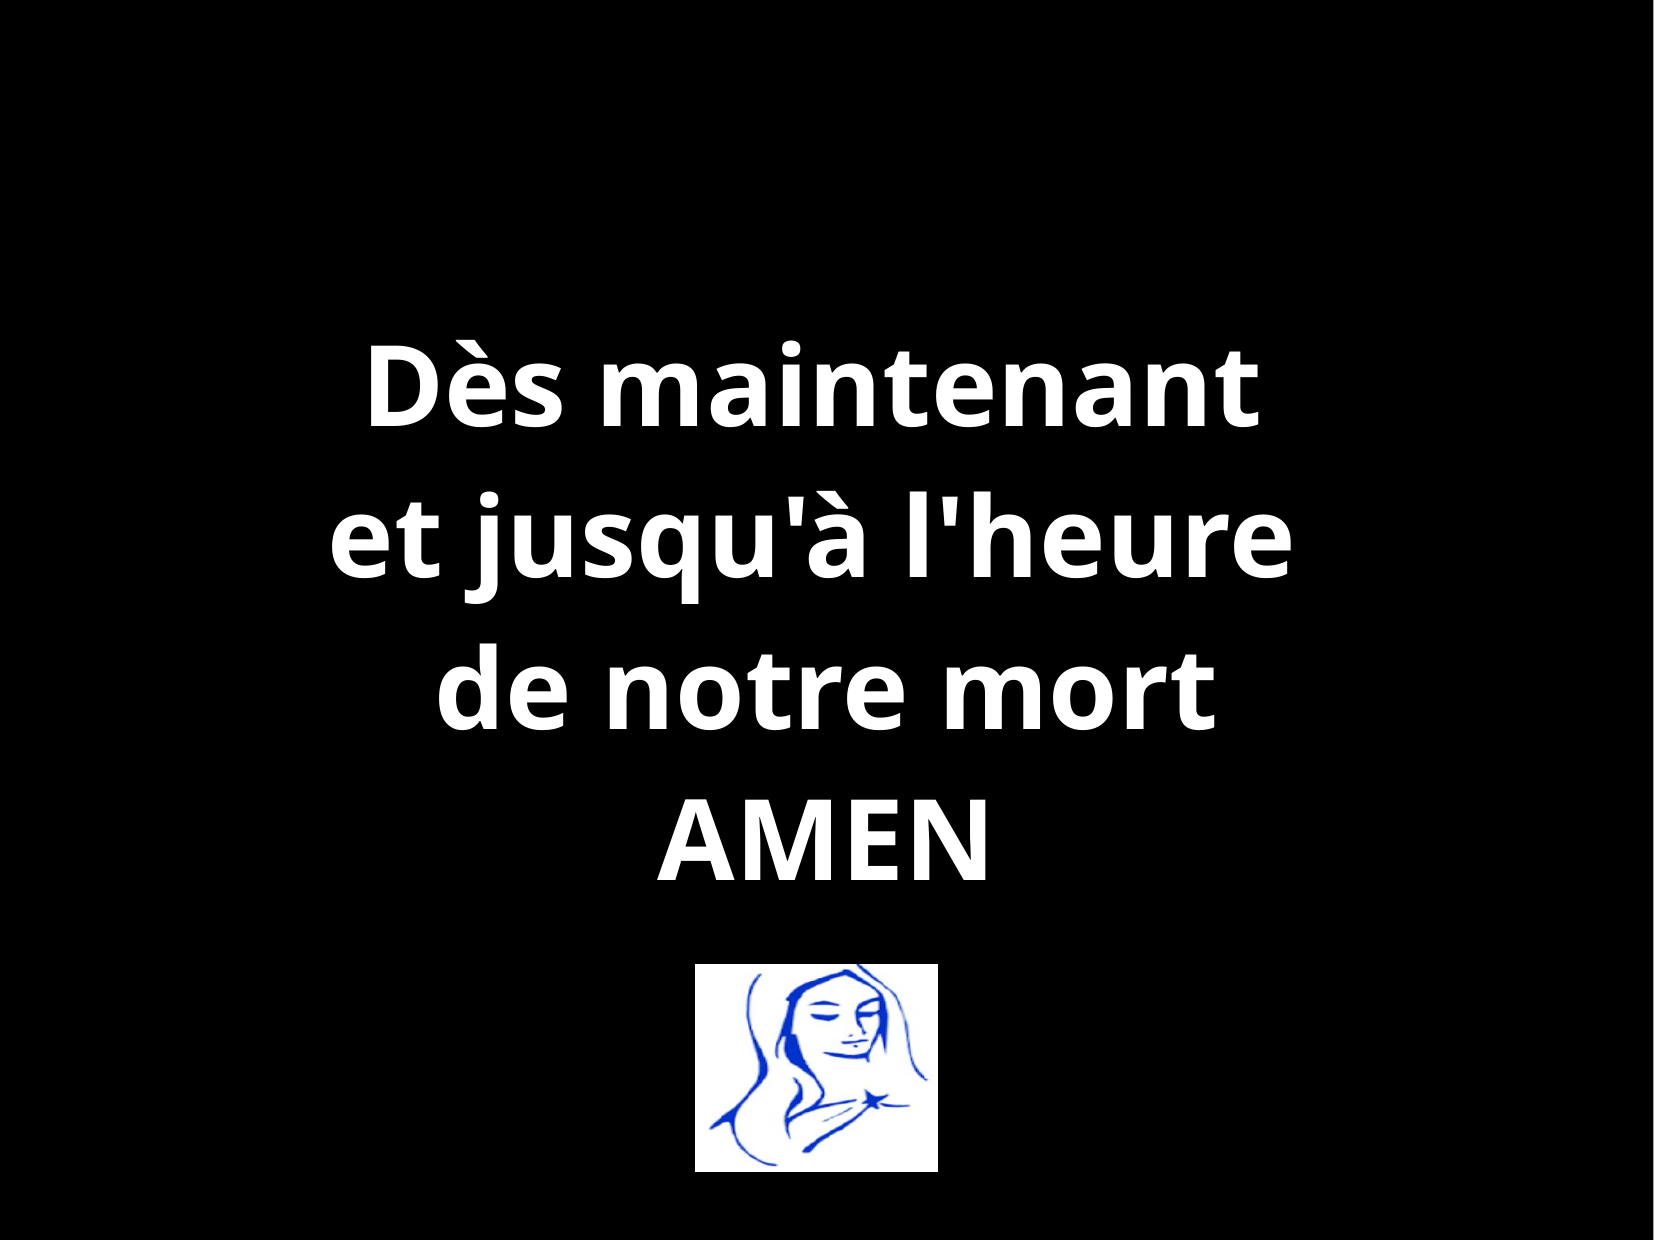

# Dès maintenant
et jusqu'à l'heure
de notre mort
AMEN